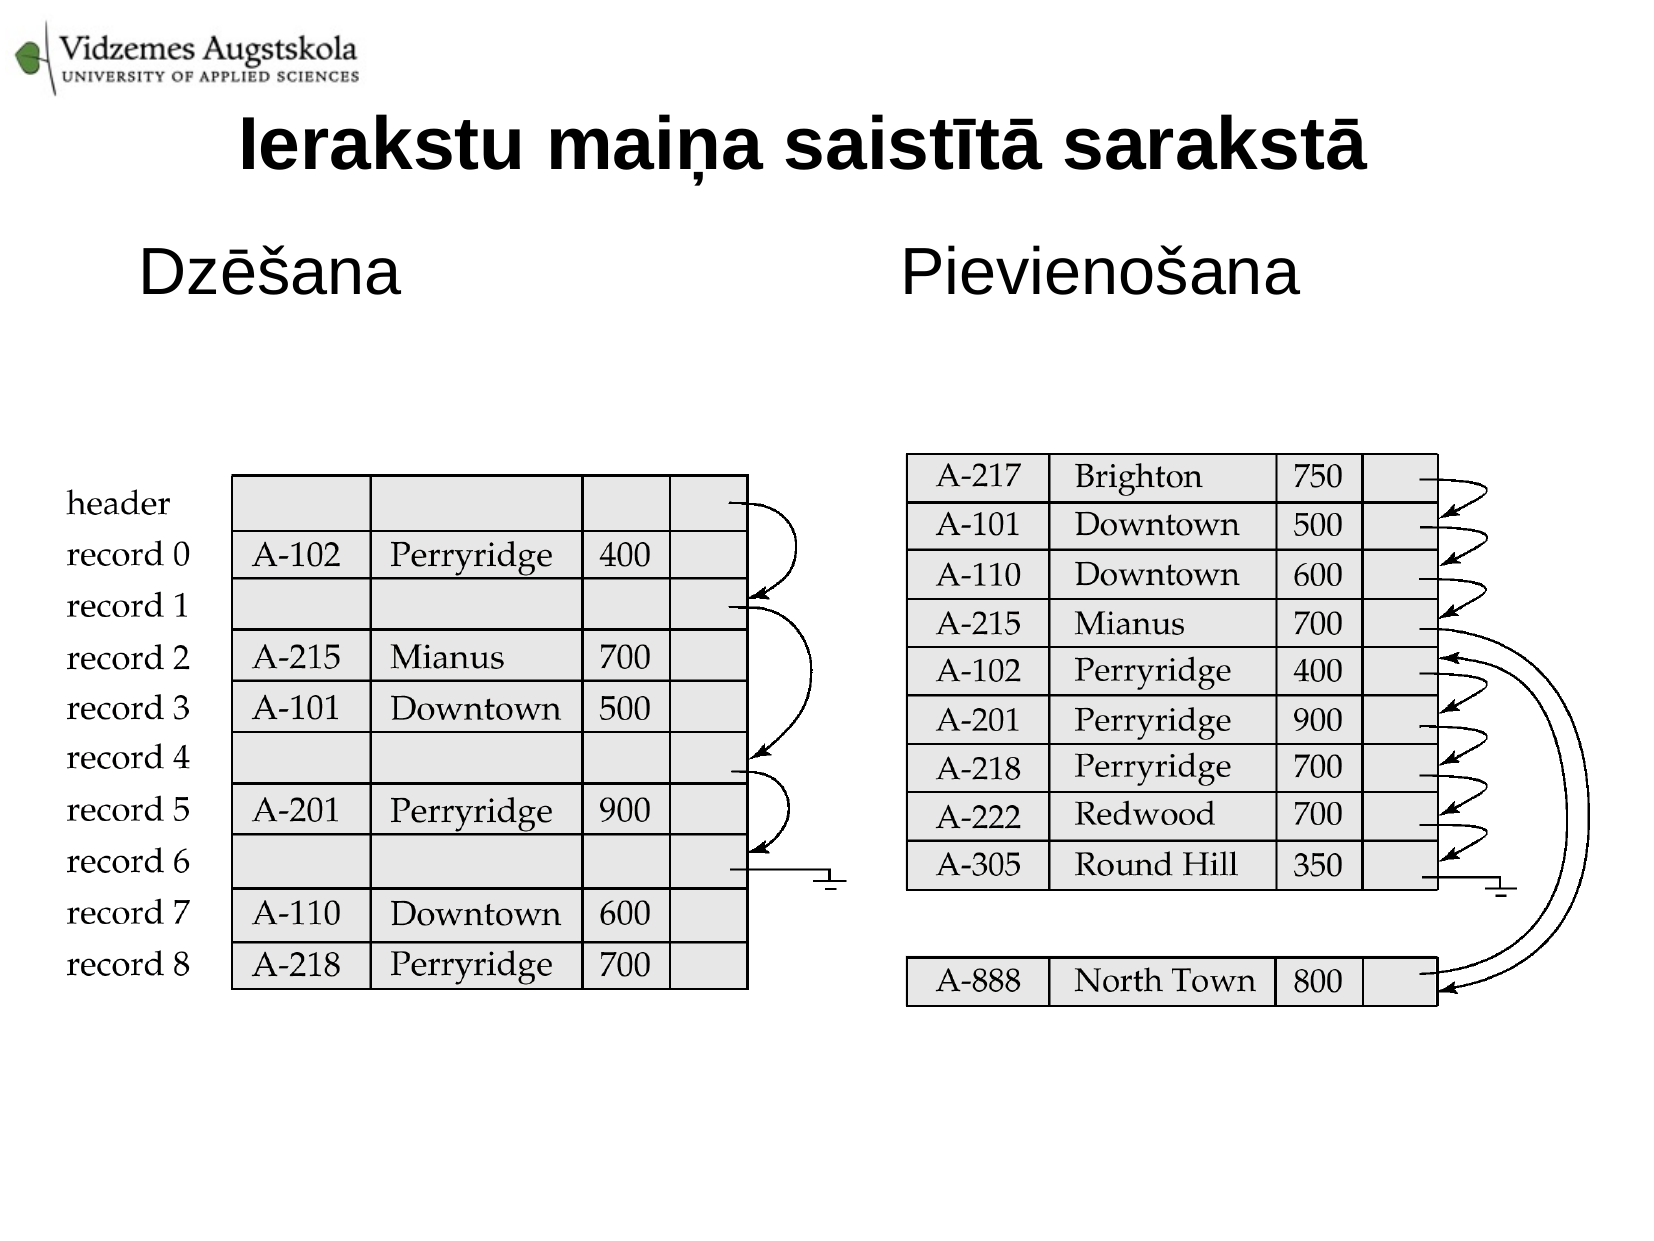

# Ierakstu maiņa saistītā sarakstā
Dzēšana
Pievienošana